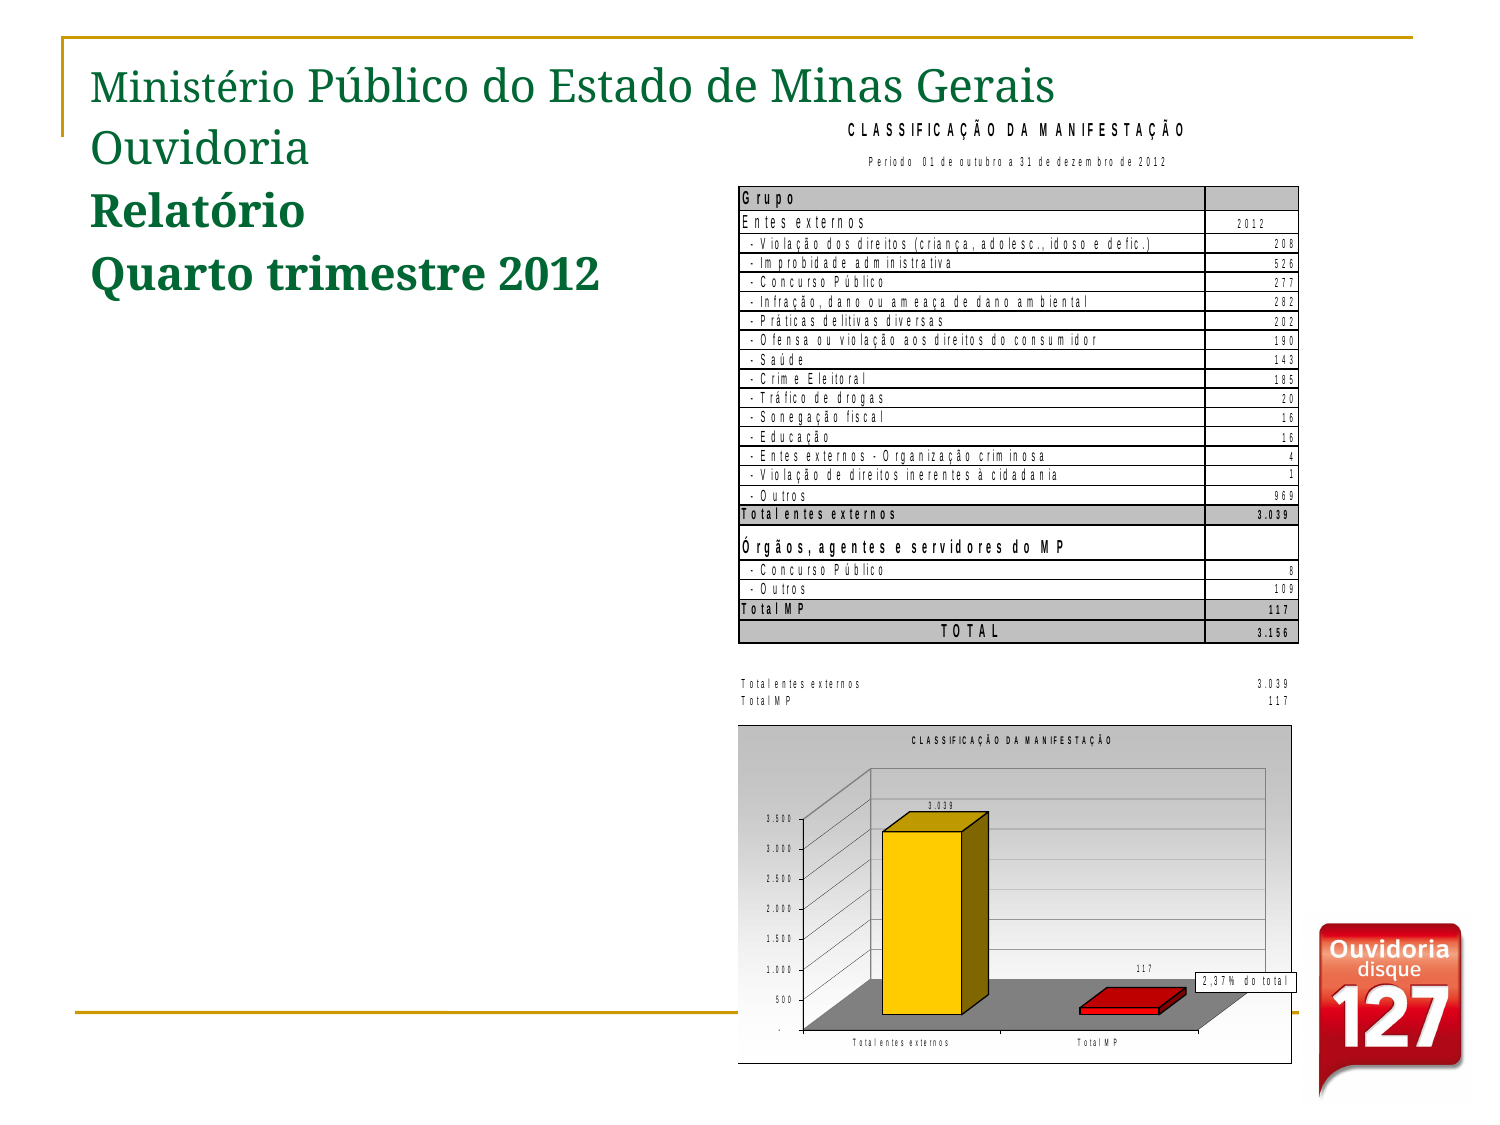

# Ministério Público do Estado de Minas Gerais Ouvidoria Relatório Quarto trimestre 2012